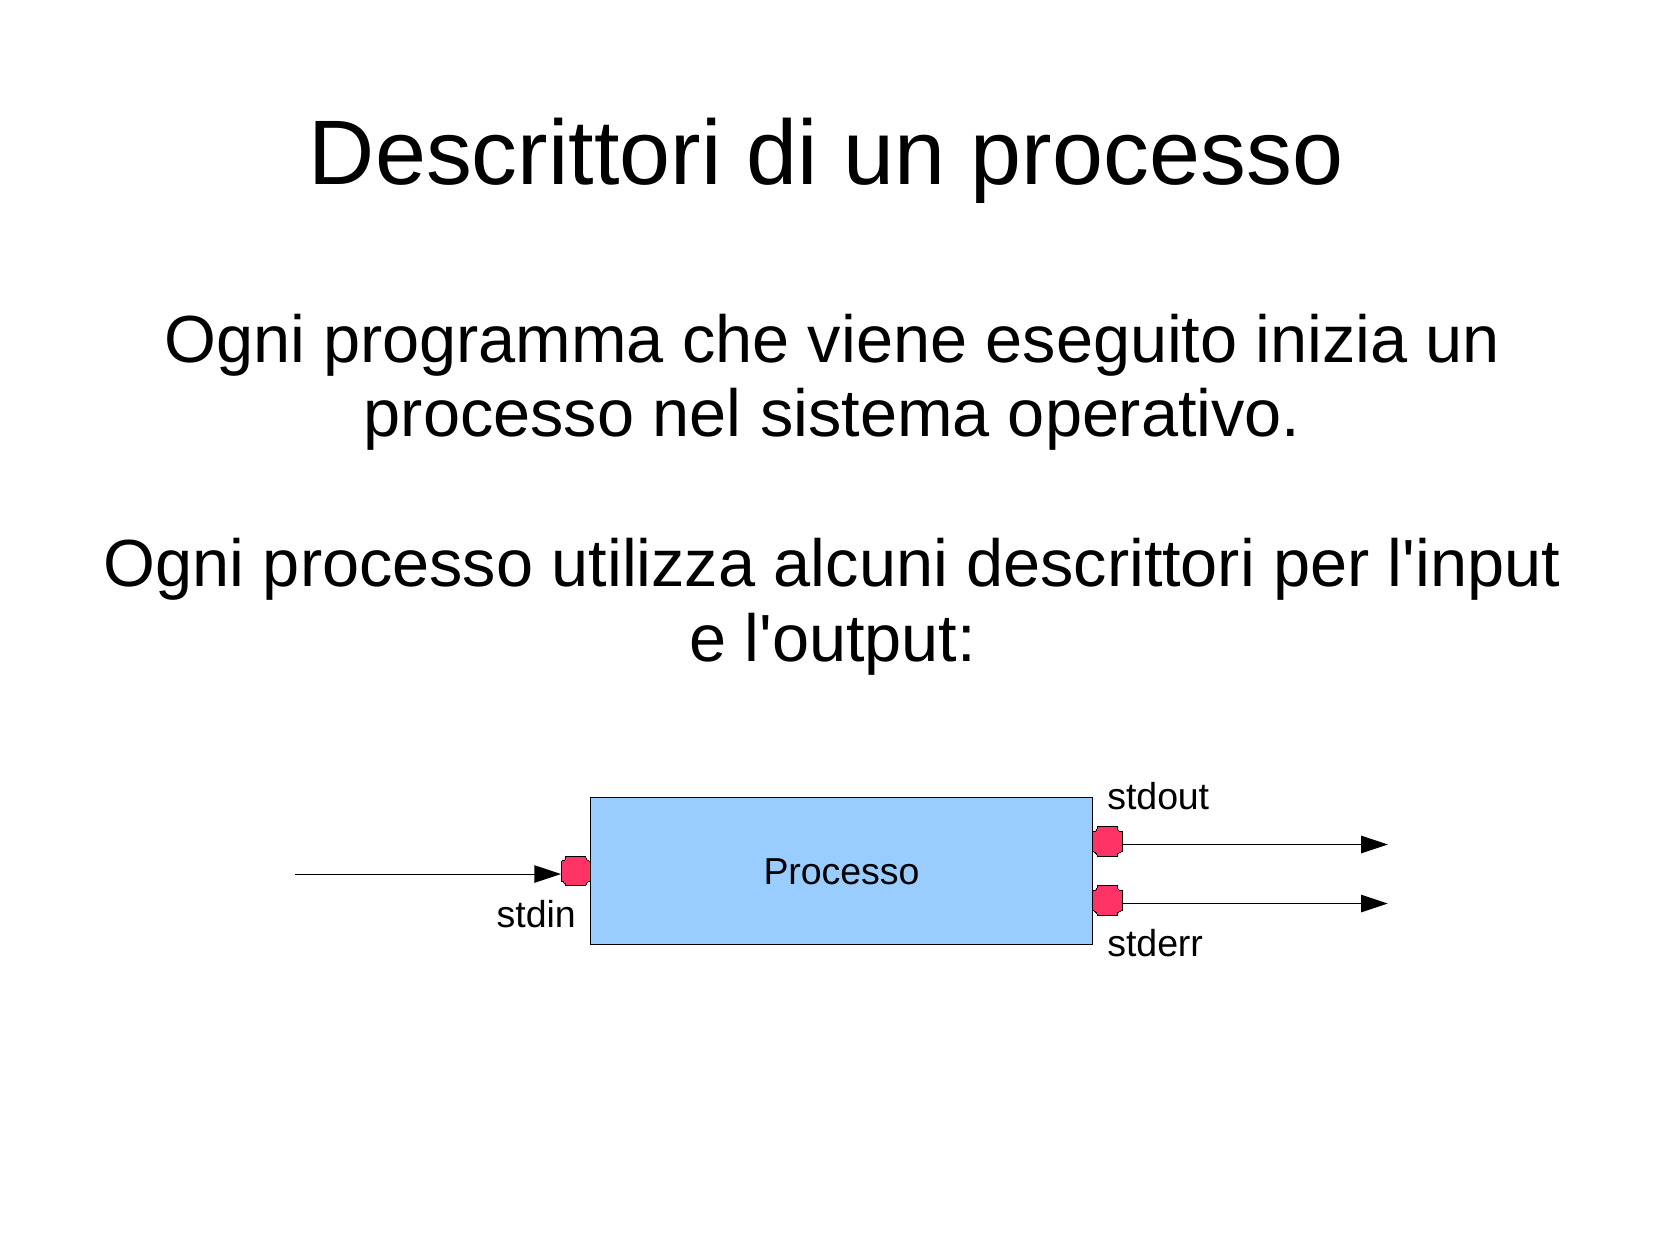

# Descrittori di un processo
Ogni programma che viene eseguito inizia un processo nel sistema operativo.
Ogni processo utilizza alcuni descrittori per l'input e l'output:
stdout
Processo
stdin
stderr